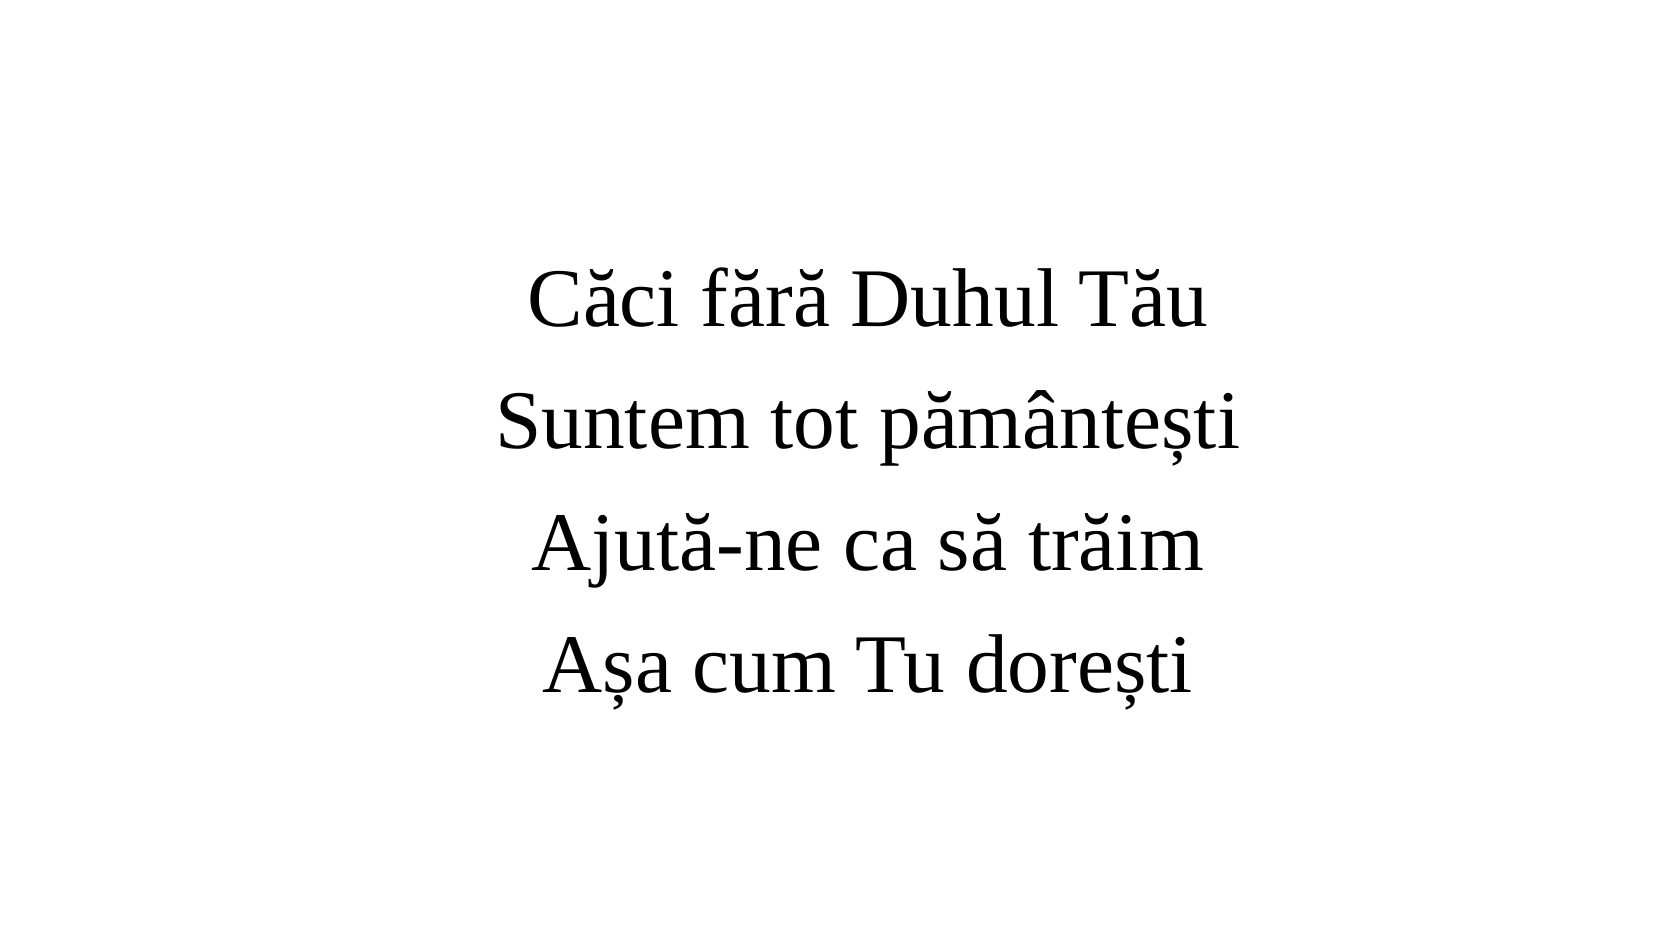

# Căci fără Duhul Tău
Suntem tot pământești
Ajută-ne ca să trăim
Așa cum Tu dorești